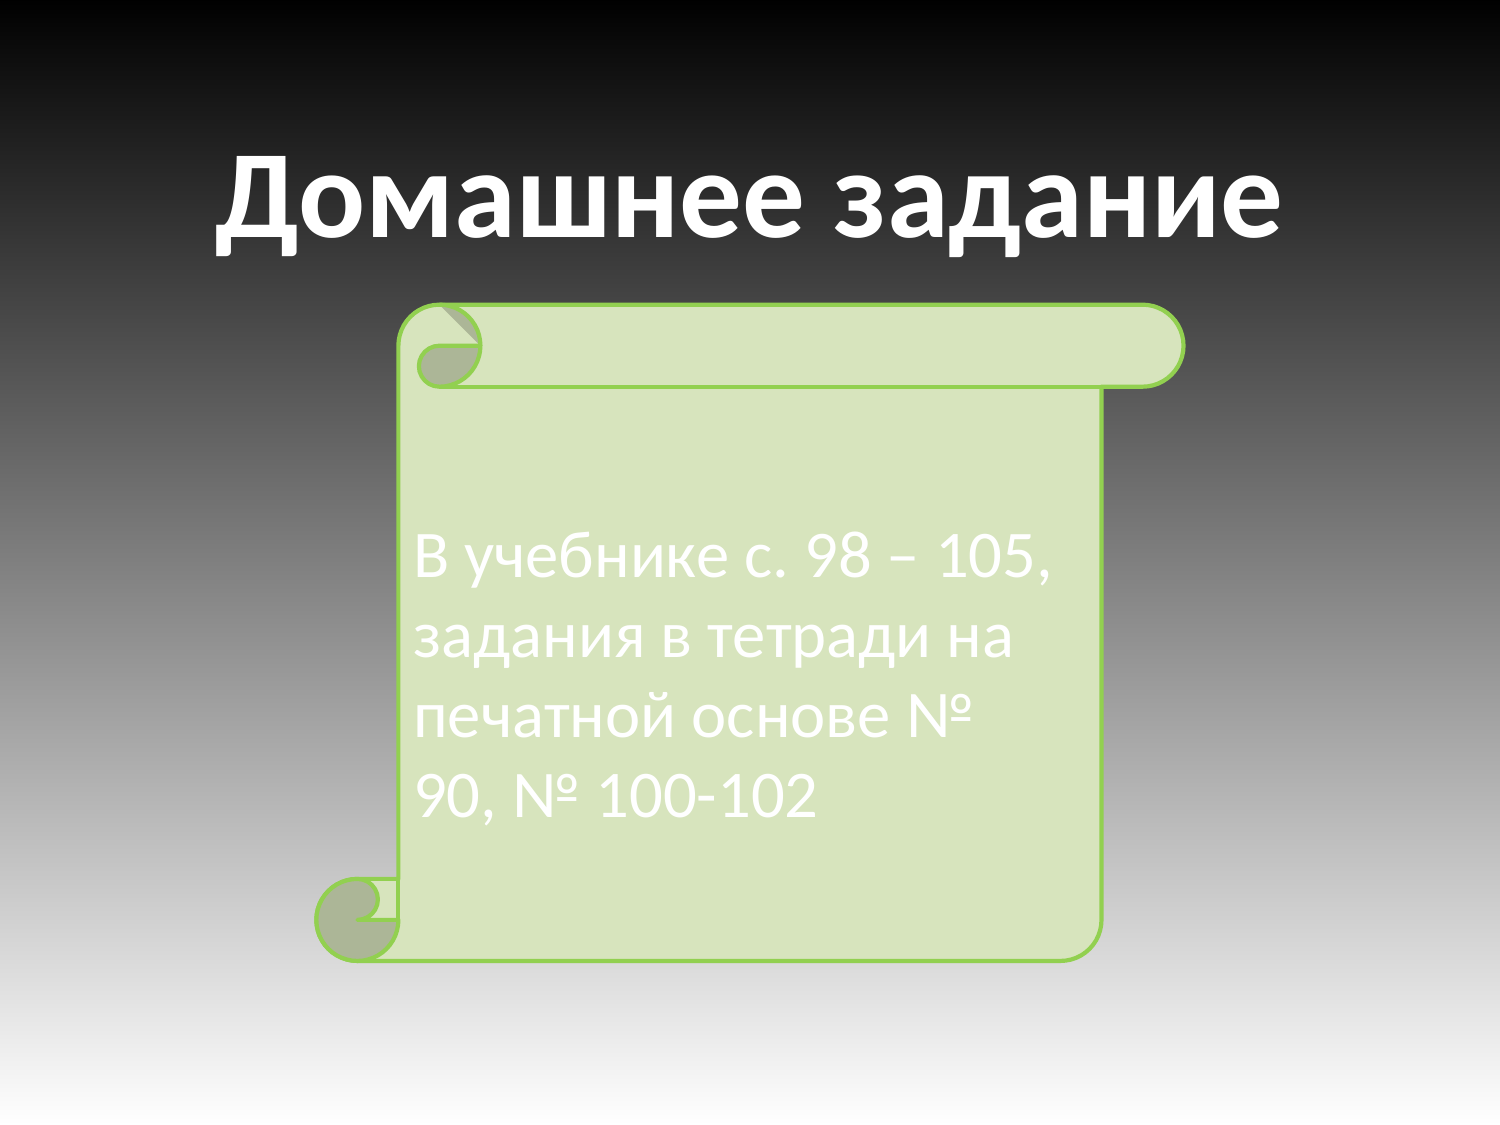

Домашнее задание
В учебнике с. 98 – 105,
задания в тетради на печатной основе № 90, № 100-102